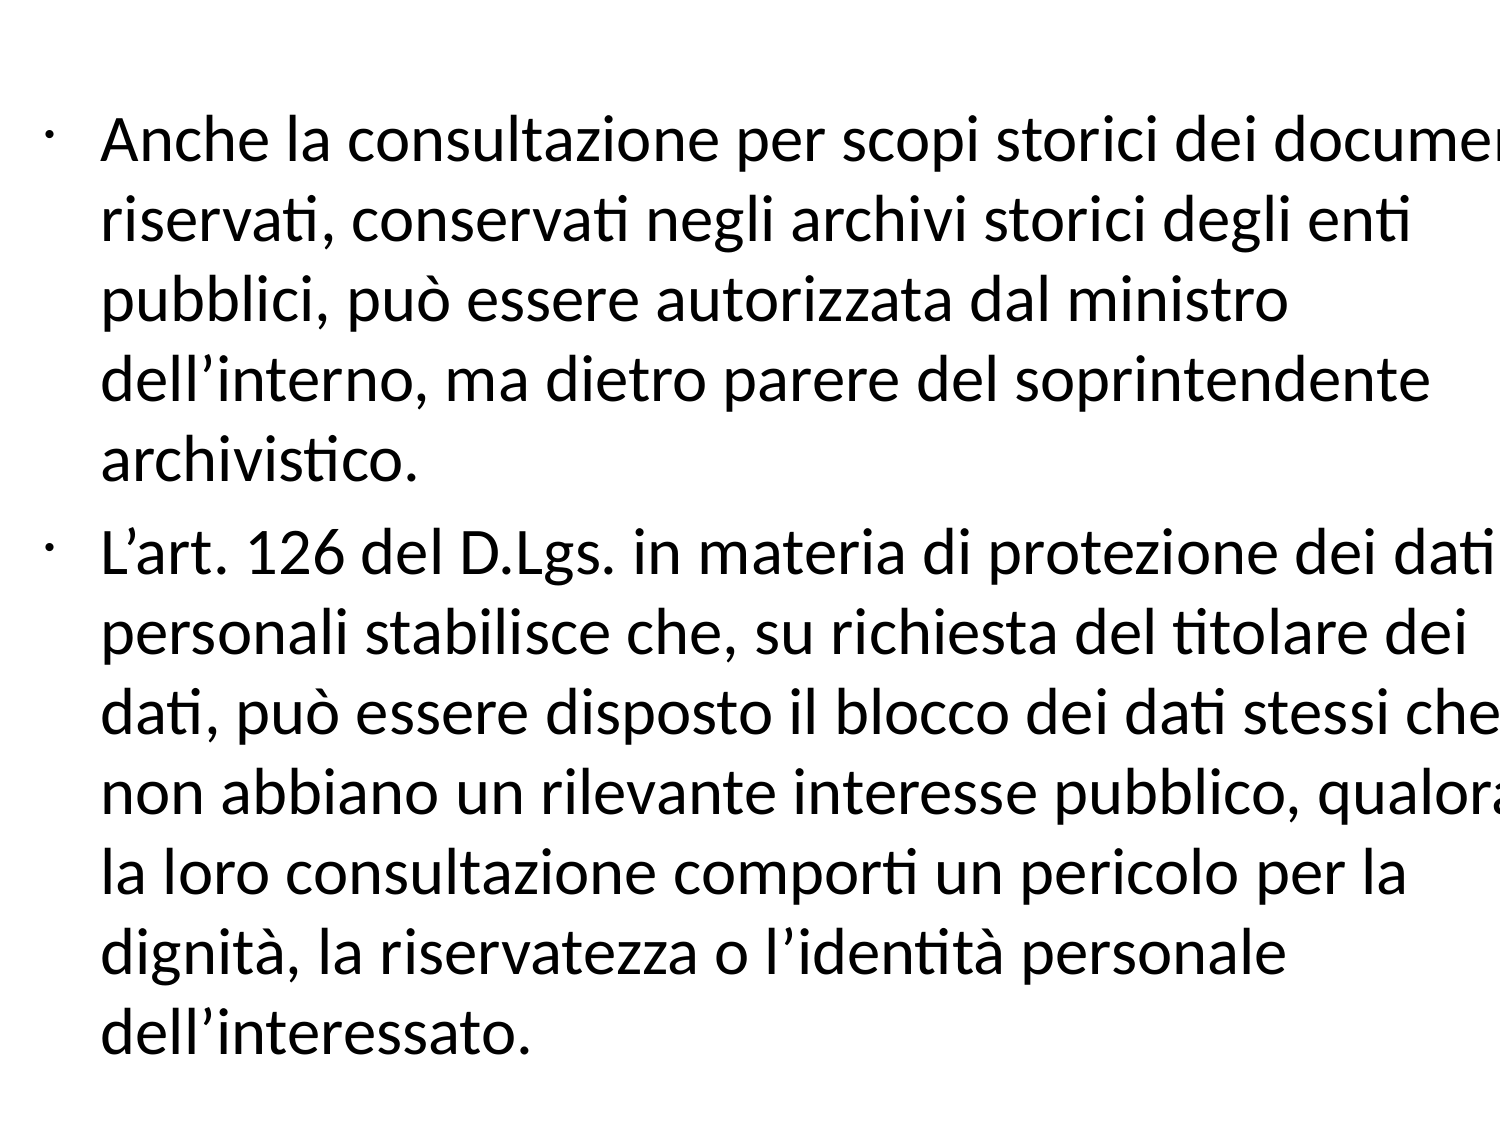

#
Anche la consultazione per scopi storici dei documenti riservati, conservati negli archivi storici degli enti pubblici, può essere autorizzata dal ministro dell’interno, ma dietro parere del soprintendente archivistico.
L’art. 126 del D.Lgs. in materia di protezione dei dati personali stabilisce che, su richiesta del titolare dei dati, può essere disposto il blocco dei dati stessi che non abbiano un rilevante interesse pubblico, qualora la loro consultazione comporti un pericolo per la dignità, la riservatezza o l’identità personale dell’interessato.